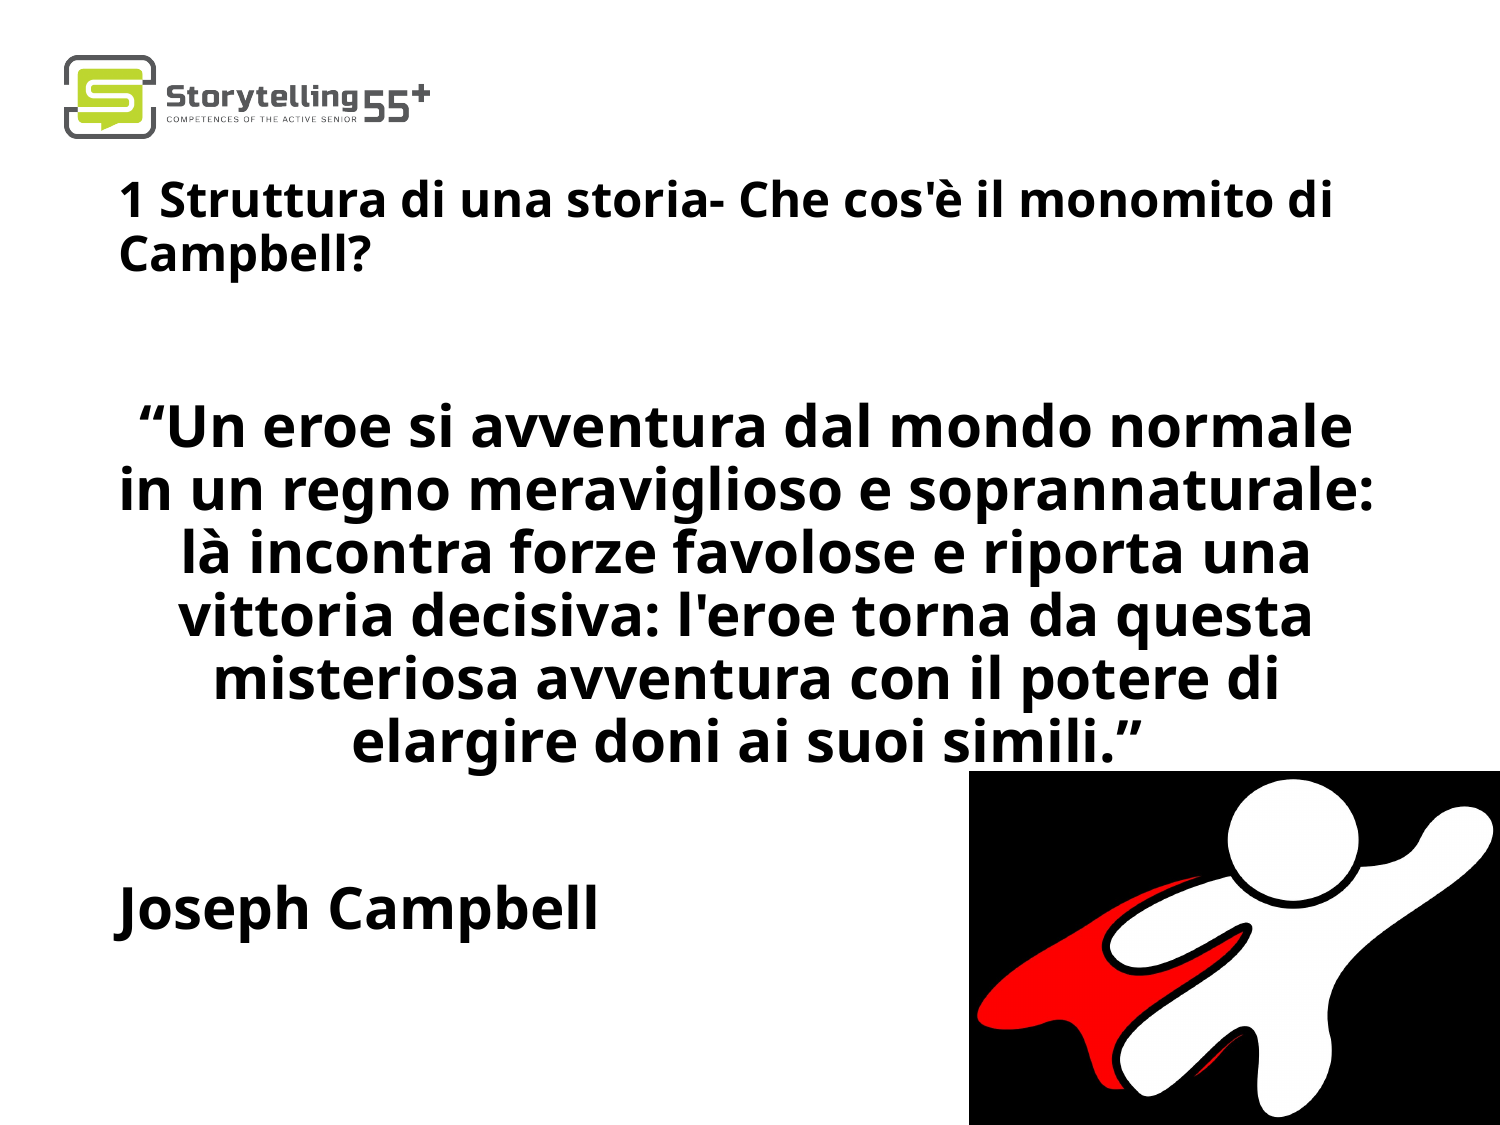

# 1 Struttura di una storia- Che cos'è il monomito di Campbell?
“Un eroe si avventura dal mondo normale in un regno meraviglioso e soprannaturale: là incontra forze favolose e riporta una vittoria decisiva: l'eroe torna da questa misteriosa avventura con il potere di elargire doni ai suoi simili.”
Joseph Campbell